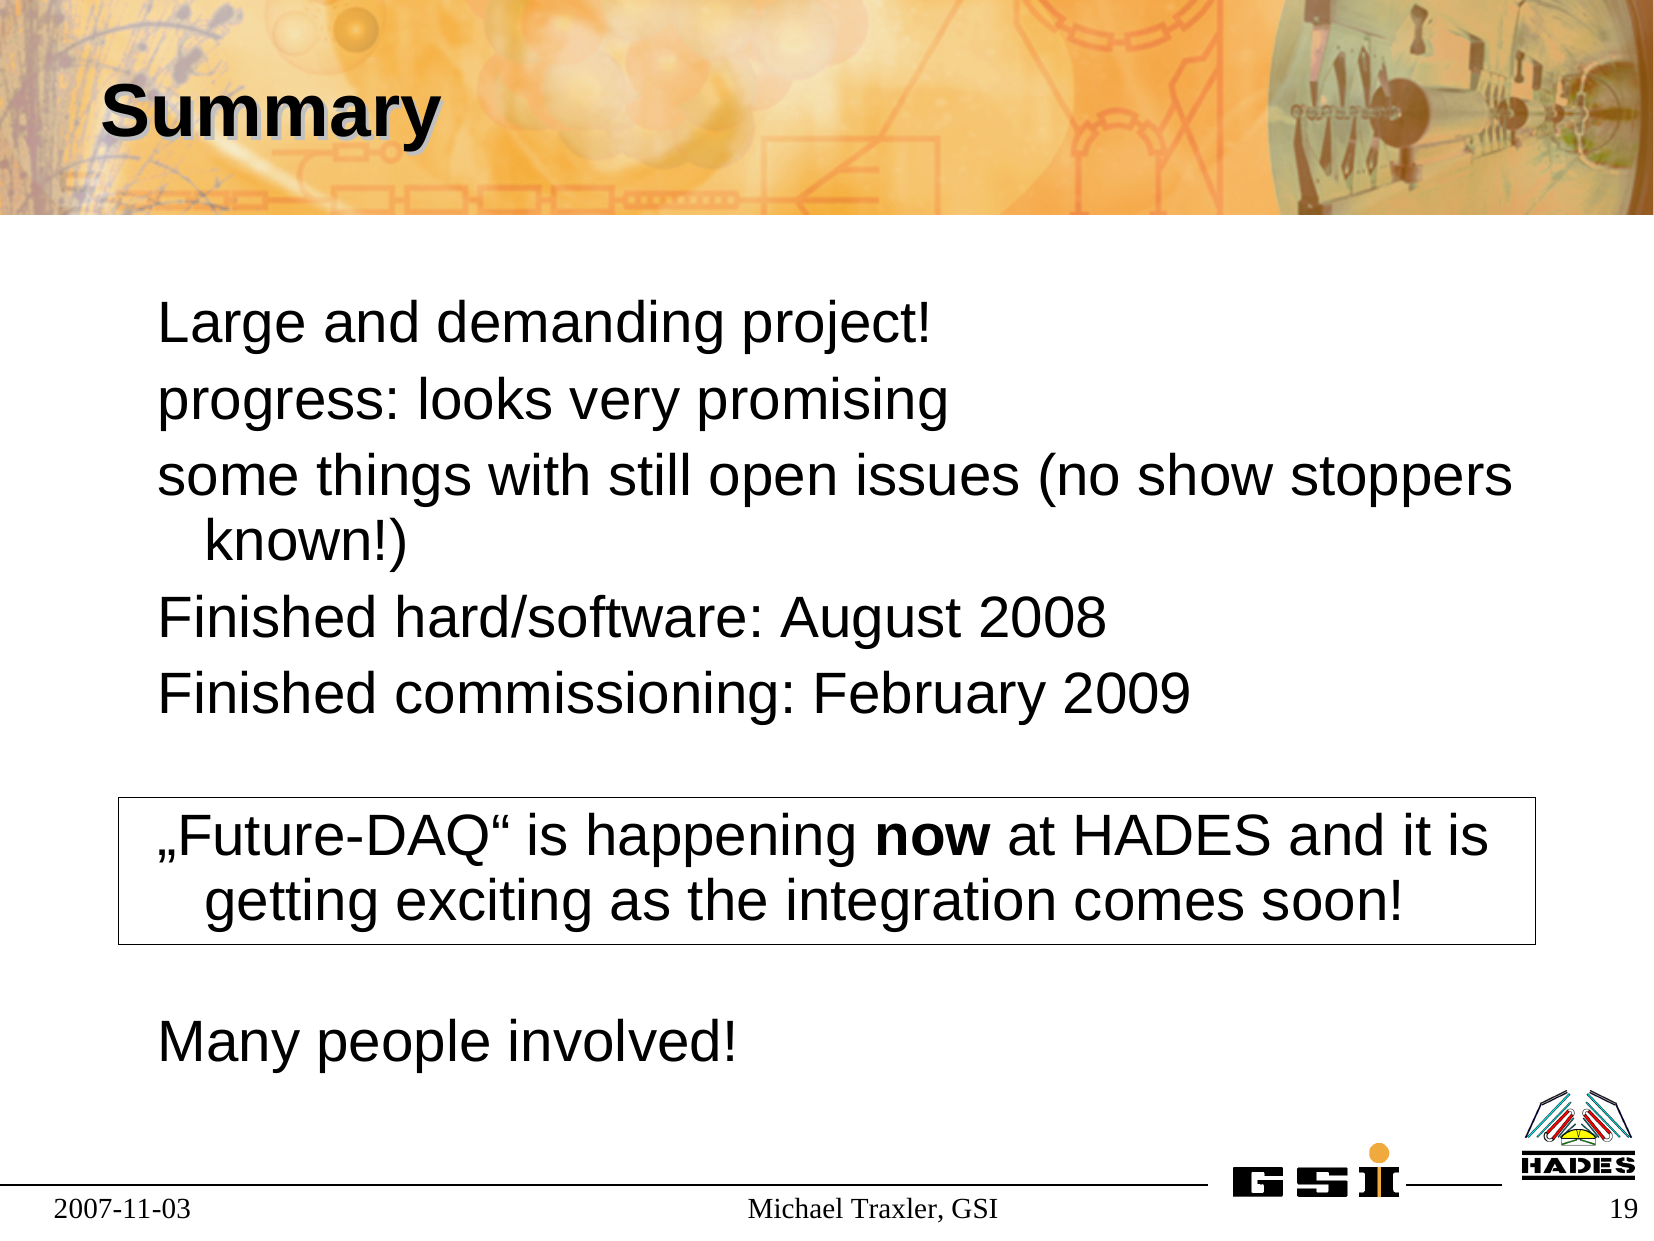

# Summary
Large and demanding project!
progress: looks very promising
some things with still open issues (no show stoppers known!)
Finished hard/software: August 2008
Finished commissioning: February 2009
„Future-DAQ“ is happening now at HADES and it is getting exciting as the integration comes soon!
Many people involved!
2006-09-26
Michael Traxler, GSI
19